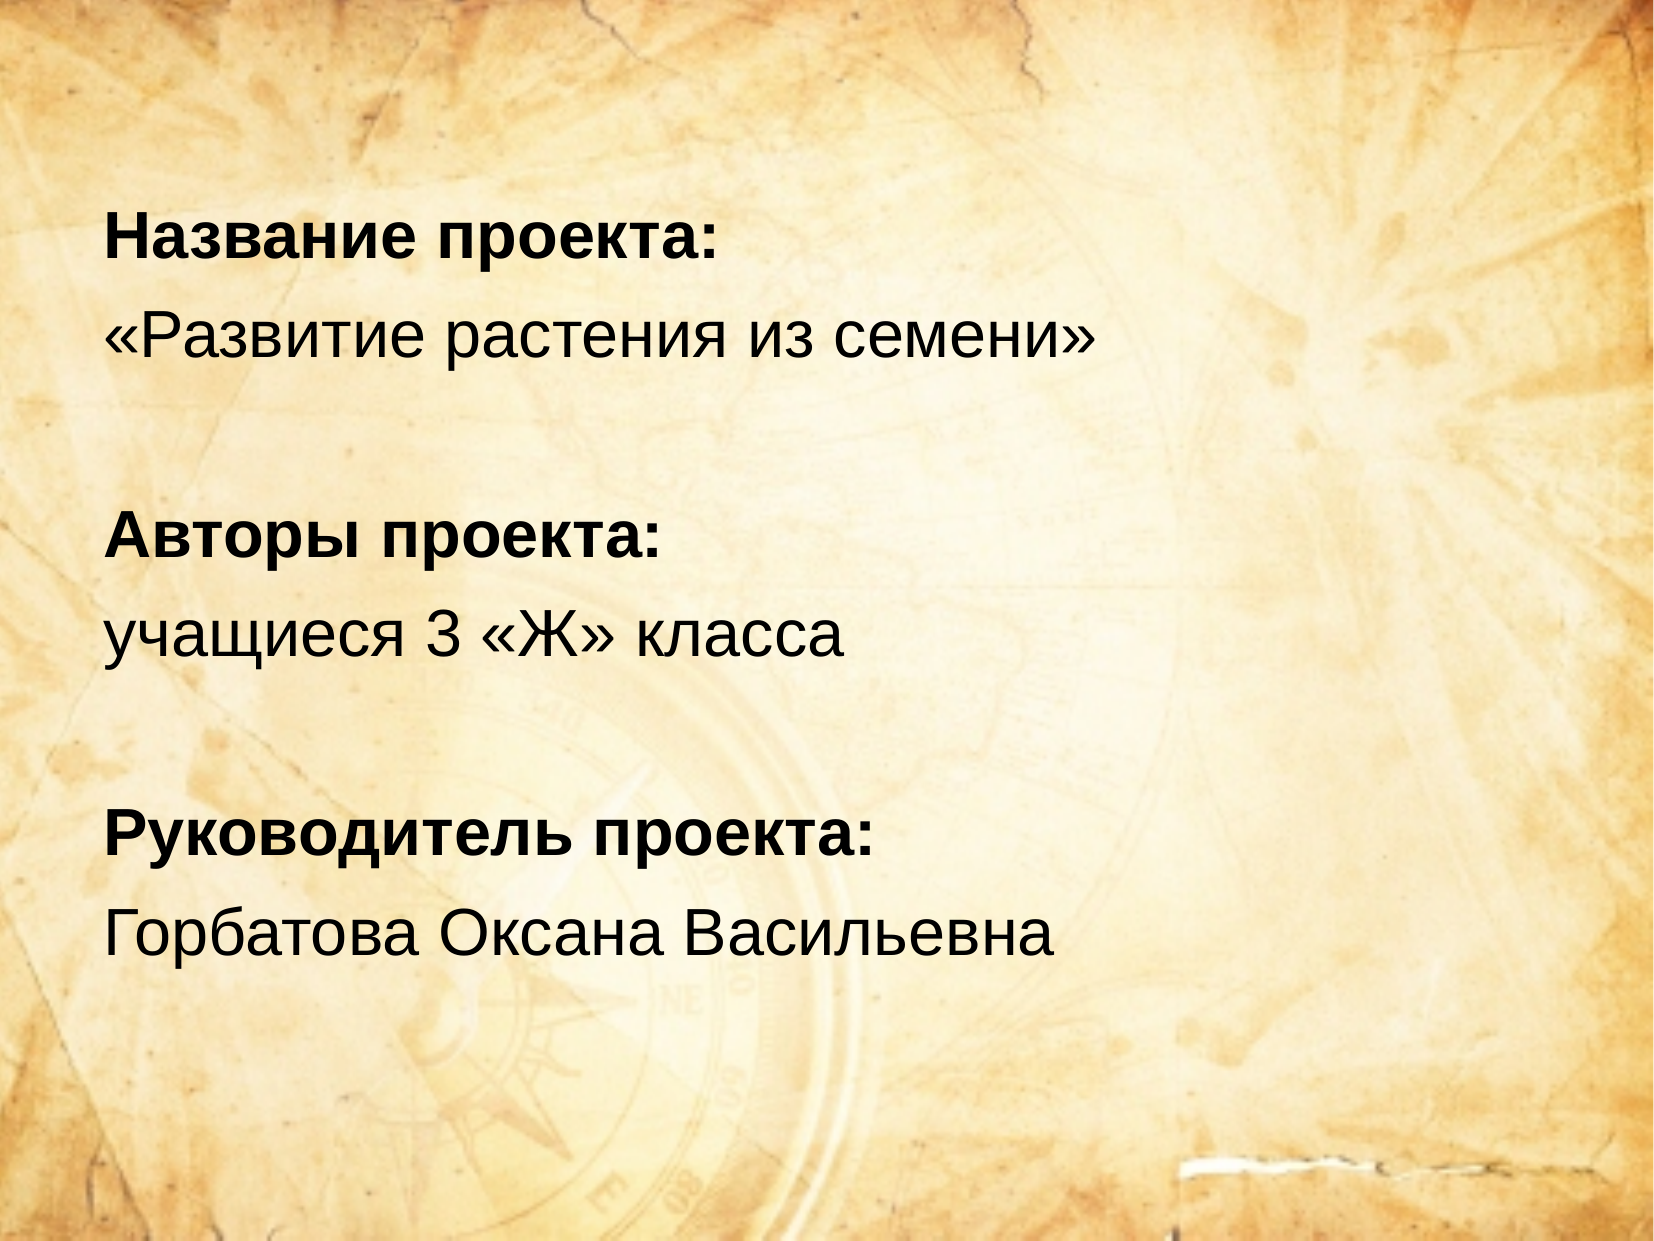

Название проекта:
«Развитие растения из семени»
Авторы проекта:
учащиеся 3 «Ж» класса
Руководитель проекта:
Горбатова Оксана Васильевна